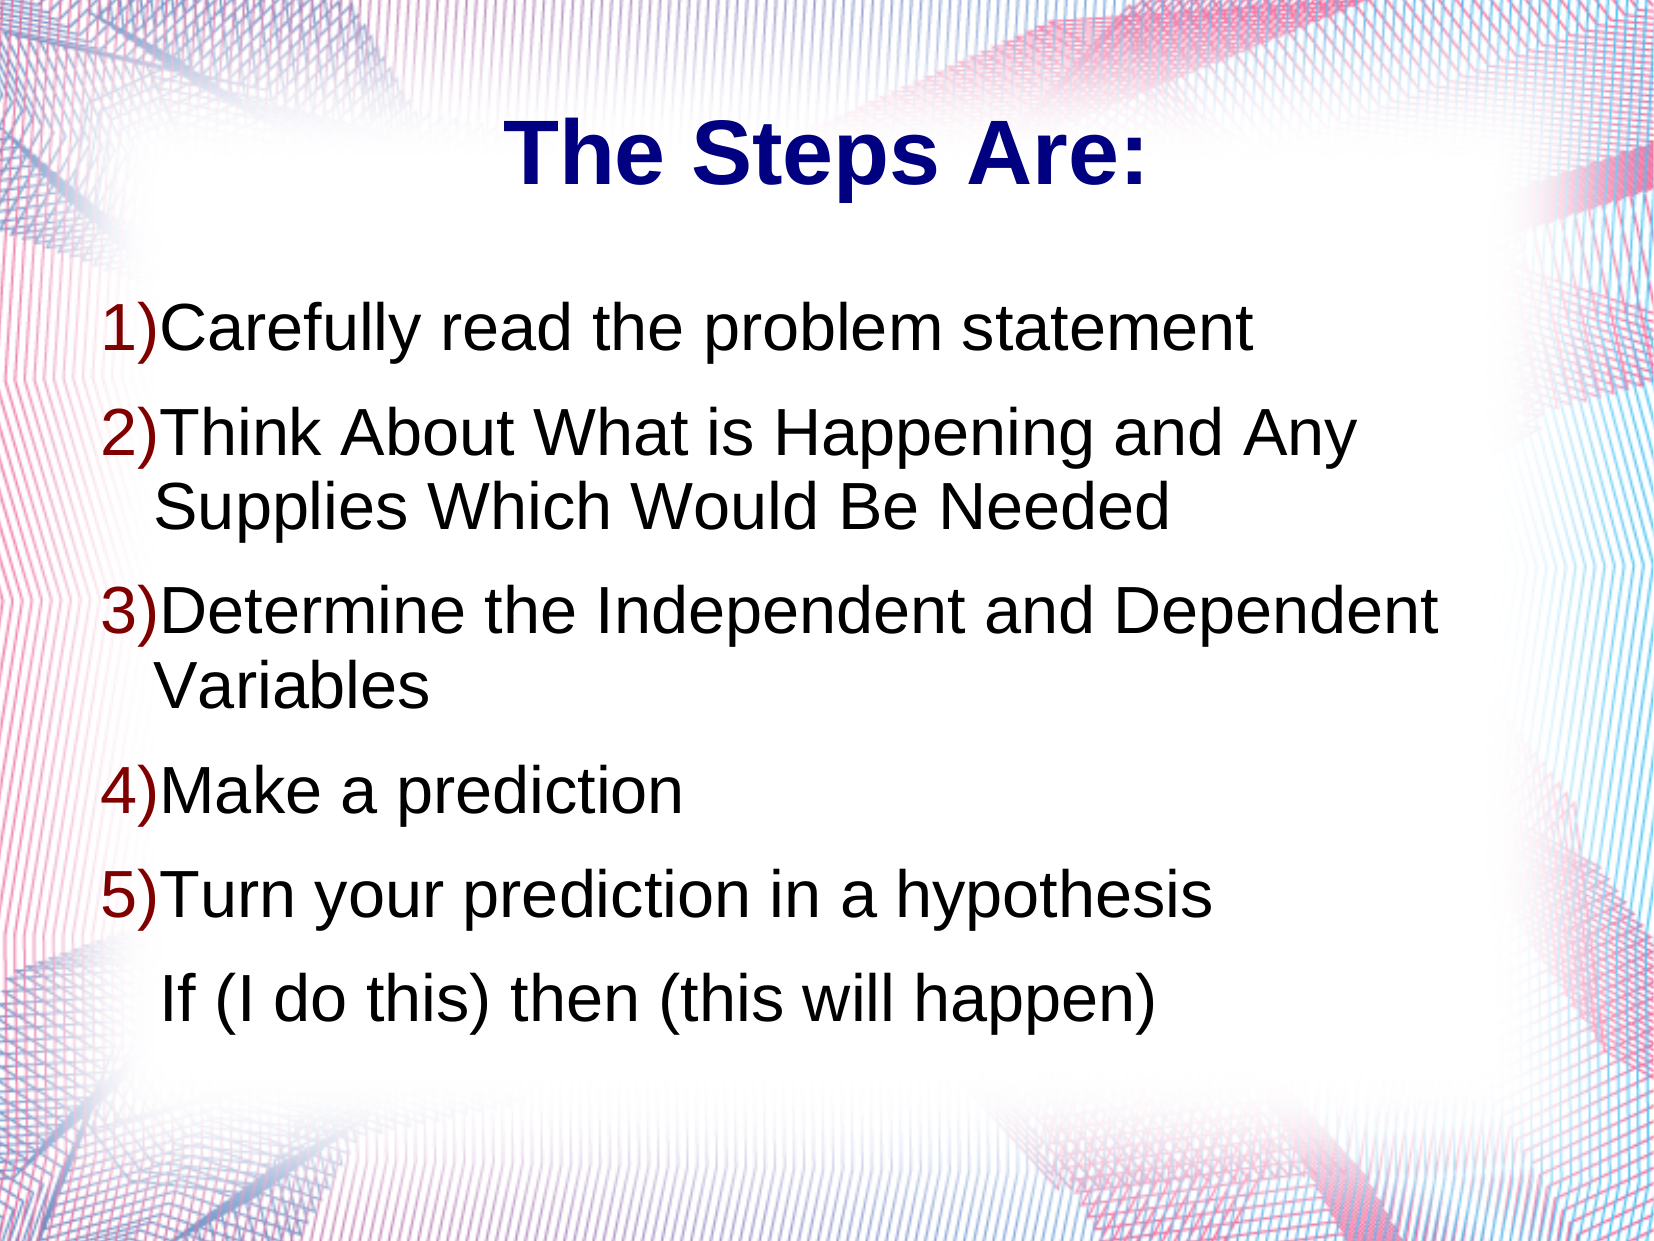

# The Steps Are:
Carefully read the problem statement
Think About What is Happening and Any Supplies Which Would Be Needed
Determine the Independent and Dependent Variables
Make a prediction
Turn your prediction in a hypothesis
If (I do this) then (this will happen)